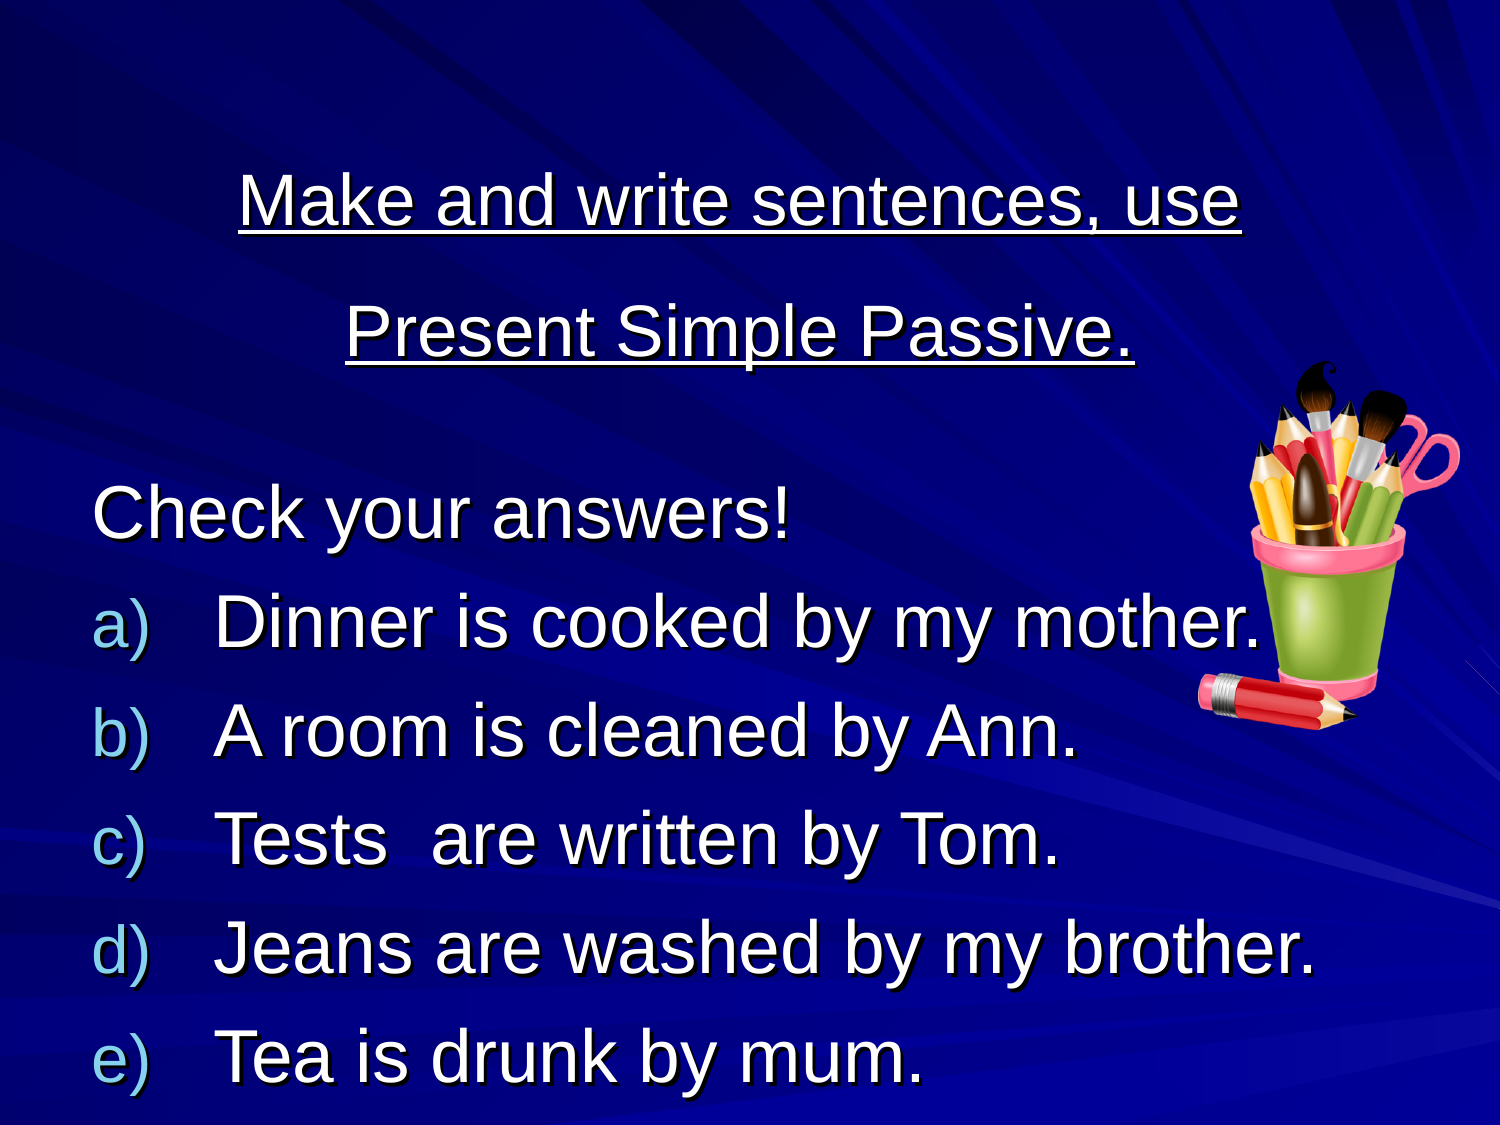

# Make and write sentences, use Present Simple Passive.
Check your answers!
Dinner is cooked by my mother.
A room is cleaned by Ann.
Tests are written by Tom.
Jeans are washed by my brother.
Tea is drunk by mum.